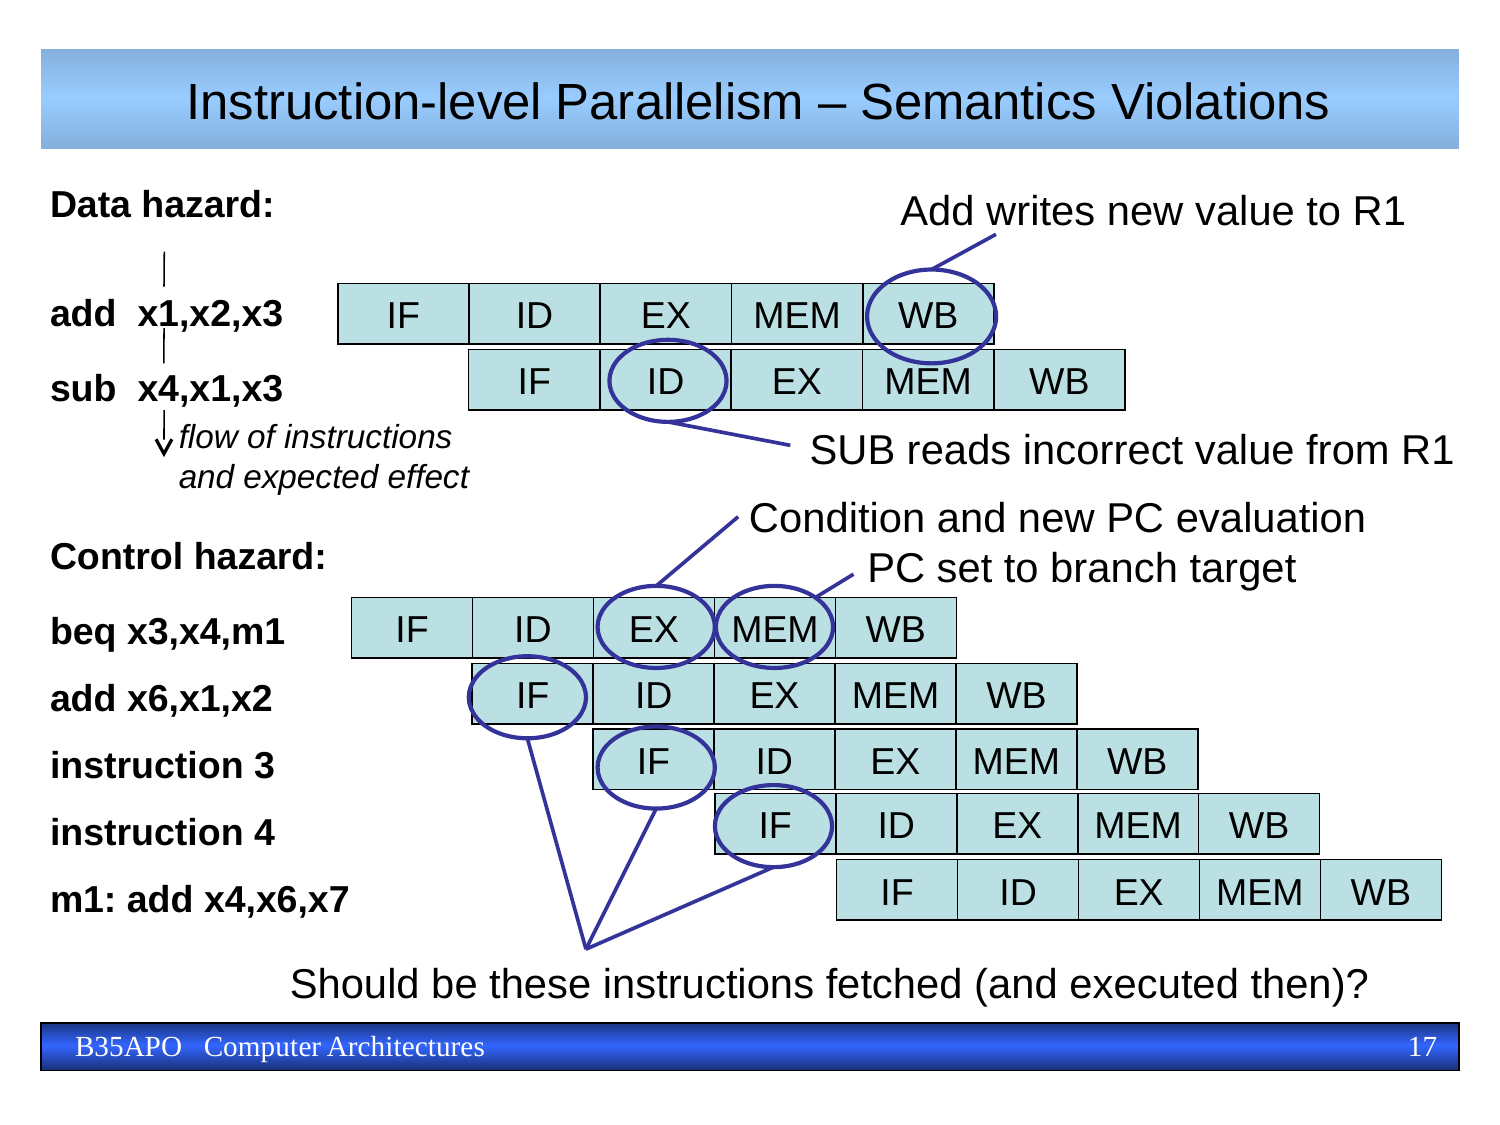

# Instruction-level Parallelism – Semantics Violations
Data hazard:
add x1,x2,x3
sub x4,x1,x3
Control hazard:
beq x3,x4,m1
add x6,x1,x2
instruction 3
instruction 4
m1: add x4,x6,x7
Add writes new value to R1
IF
ID
EX
MEM
WB
IF
ID
EX
MEM
WB
flow of instructions and expected effect
SUB reads incorrect value from R1
Condition and new PC evaluation
PC set to branch target
IF
ID
EX
MEM
WB
IF
ID
EX
MEM
WB
IF
ID
EX
MEM
WB
IF
ID
EX
MEM
WB
IF
ID
EX
MEM
WB
Should be these instructions fetched (and executed then)?
B35APO Computer Architectures
17